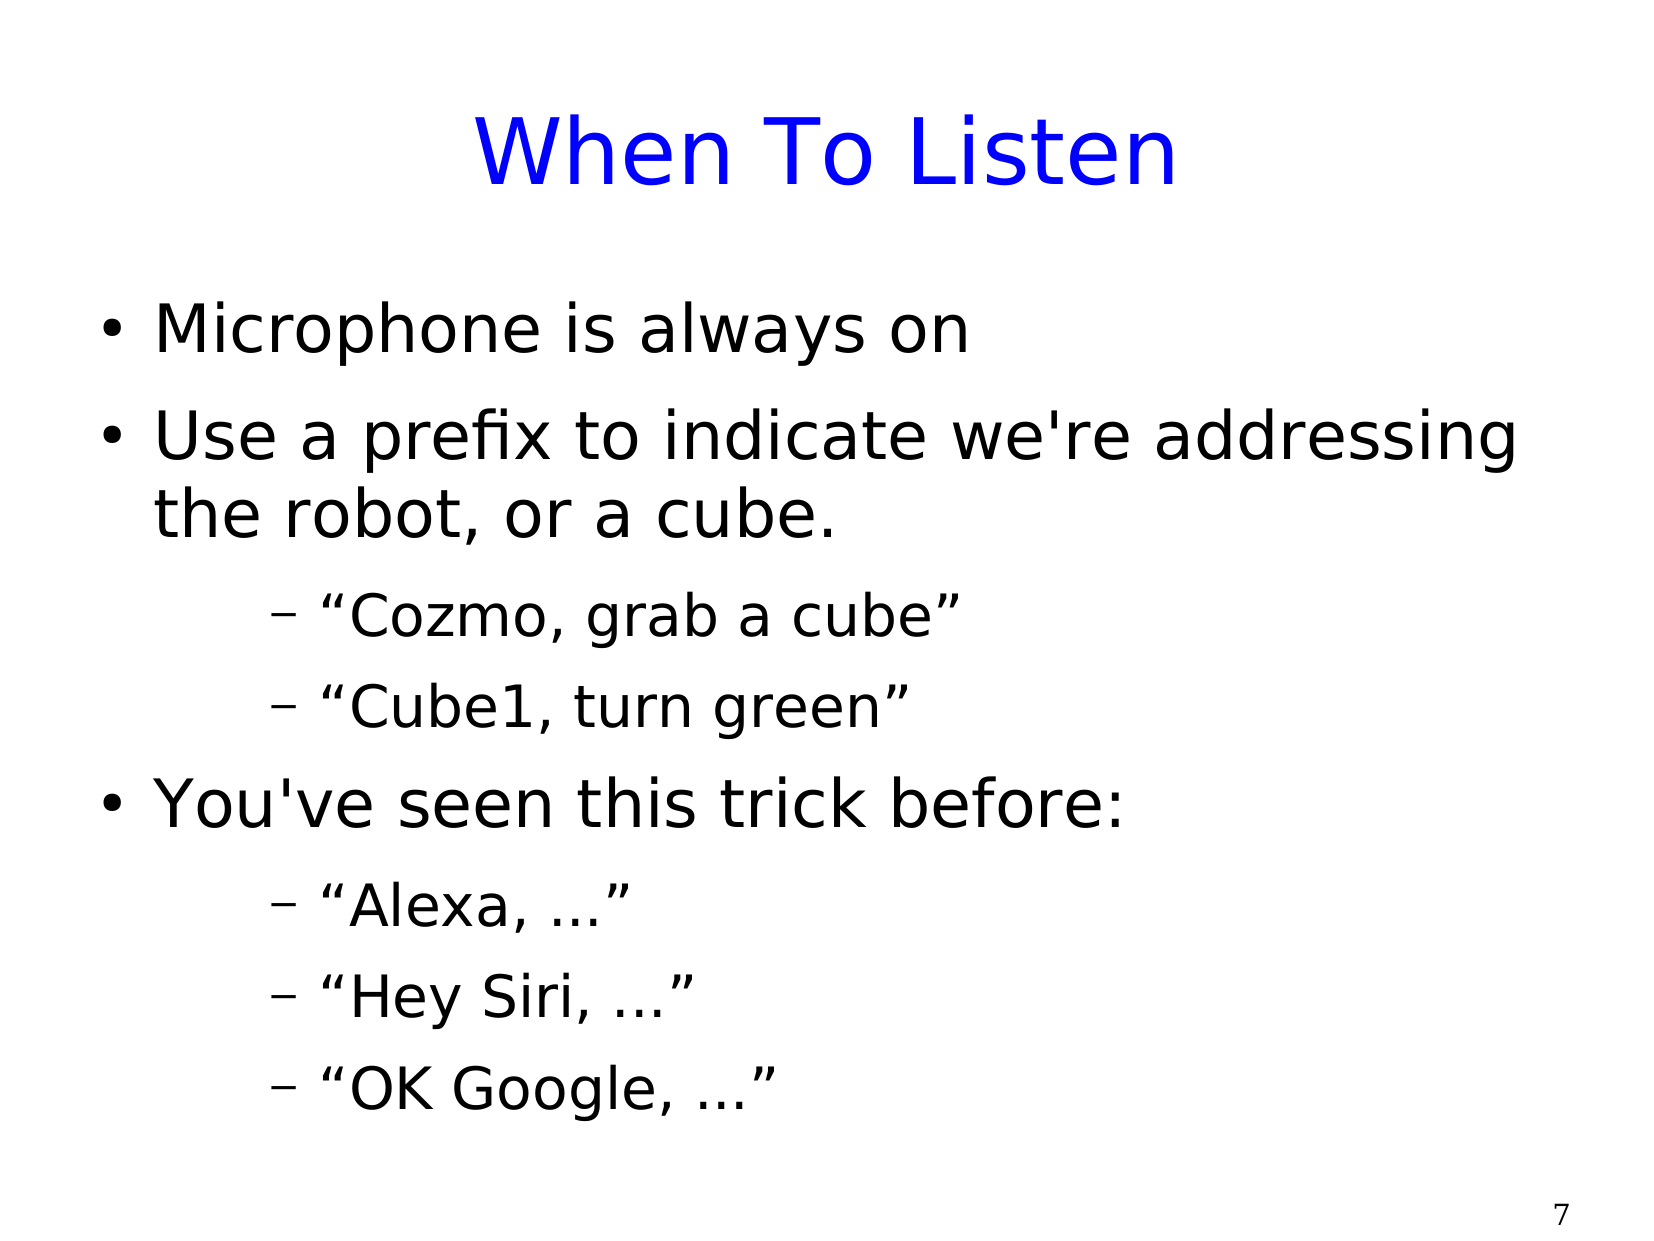

# When To Listen
Microphone is always on
Use a prefix to indicate we're addressing the robot, or a cube.
“Cozmo, grab a cube”
“Cube1, turn green”
You've seen this trick before:
“Alexa, ...”
“Hey Siri, ...”
“OK Google, ...”
7